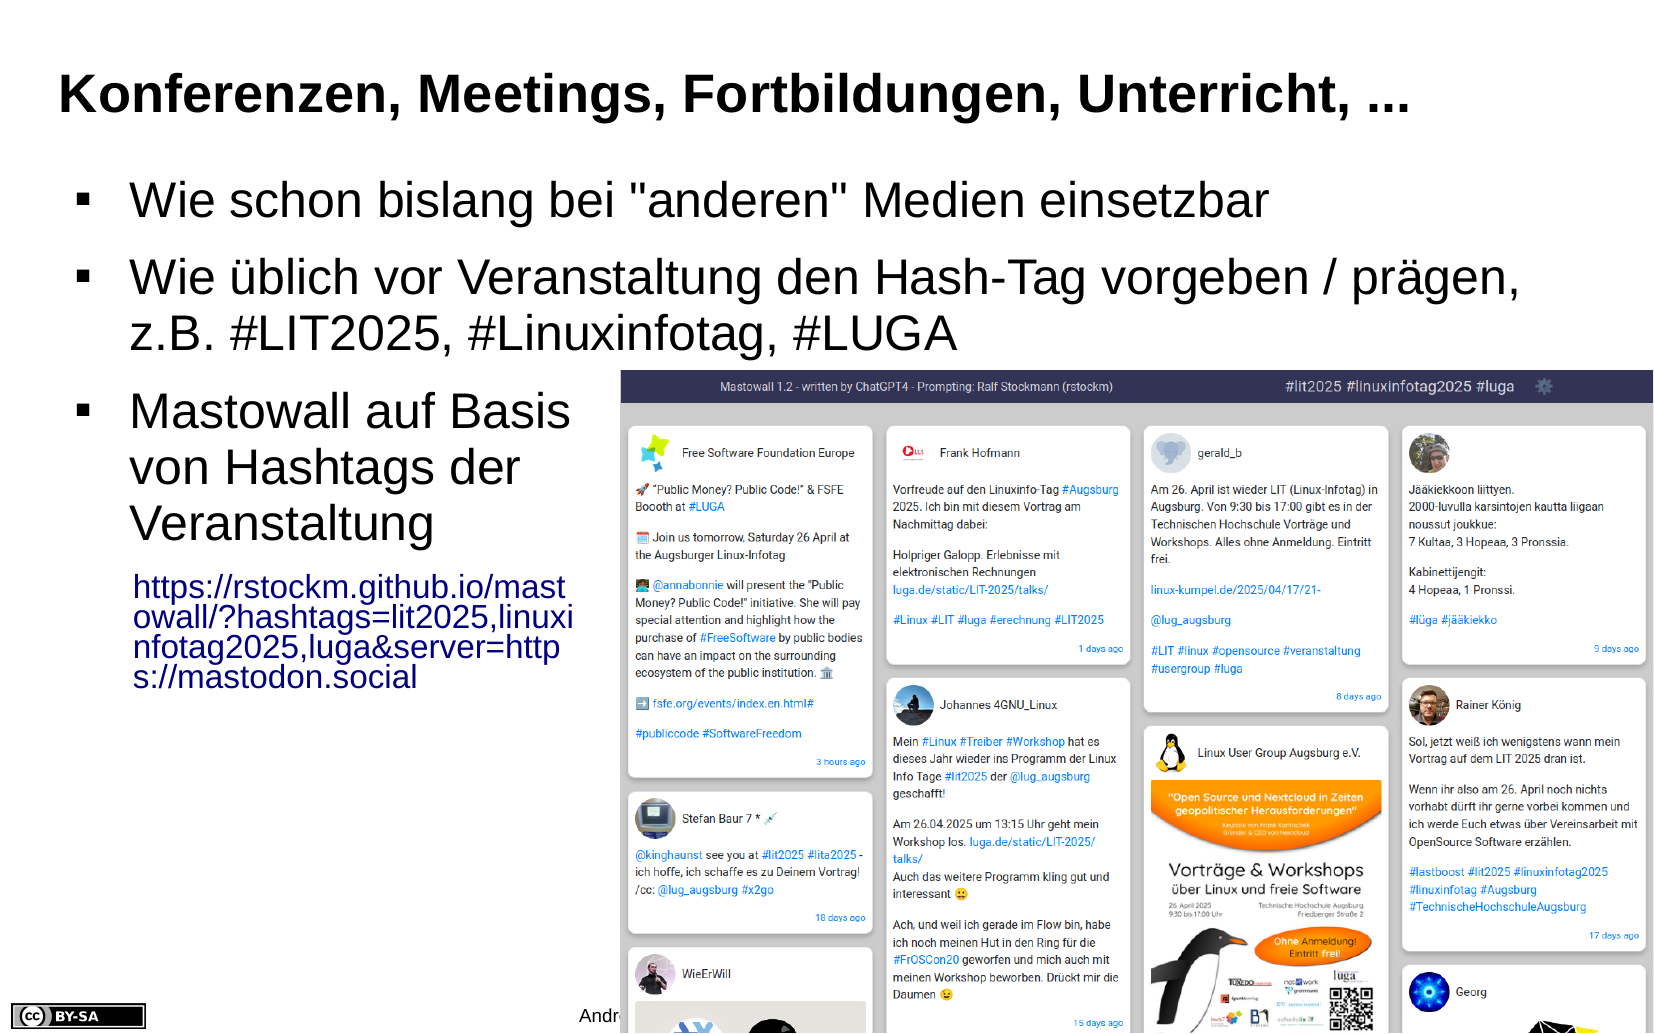

# Konferenzen, Meetings, Fortbildungen, Unterricht, ...
Wie schon bislang bei "anderen" Medien einsetzbar
Wie üblich vor Veranstaltung den Hash-Tag vorgeben / prägen, z.B. #LIT2025, #Linuxinfotag, #LUGA
Mastowall auf Basis
von Hashtags der
Veranstaltung
https://rstockm.github.io/mastowall/?hashtags=lit2025,linuxinfotag2025,luga&server=https://mastodon.social
Andreas Grupp - andreas@grupp-web.de - v250504
17